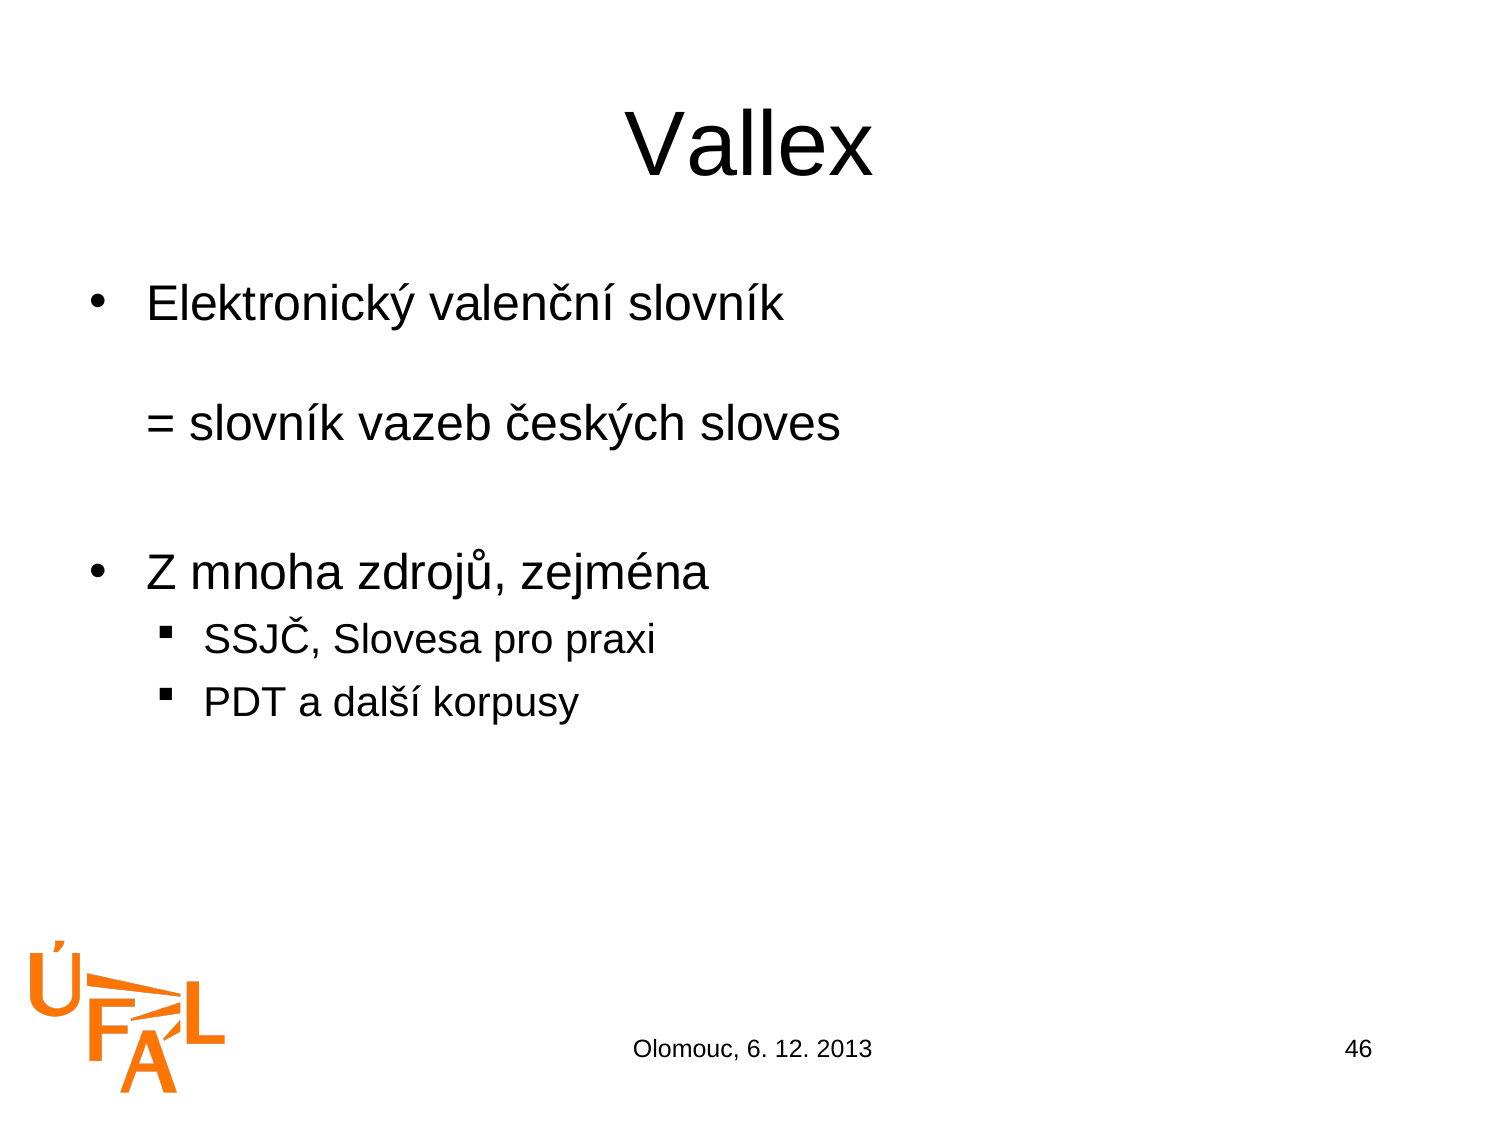

# Vallex
Elektronický valenční slovník
= slovník vazeb českých sloves
Z mnoha zdrojů, zejména
SSJČ, Slovesa pro praxi
PDT a další korpusy
Olomouc, 6. 12. 2013
46